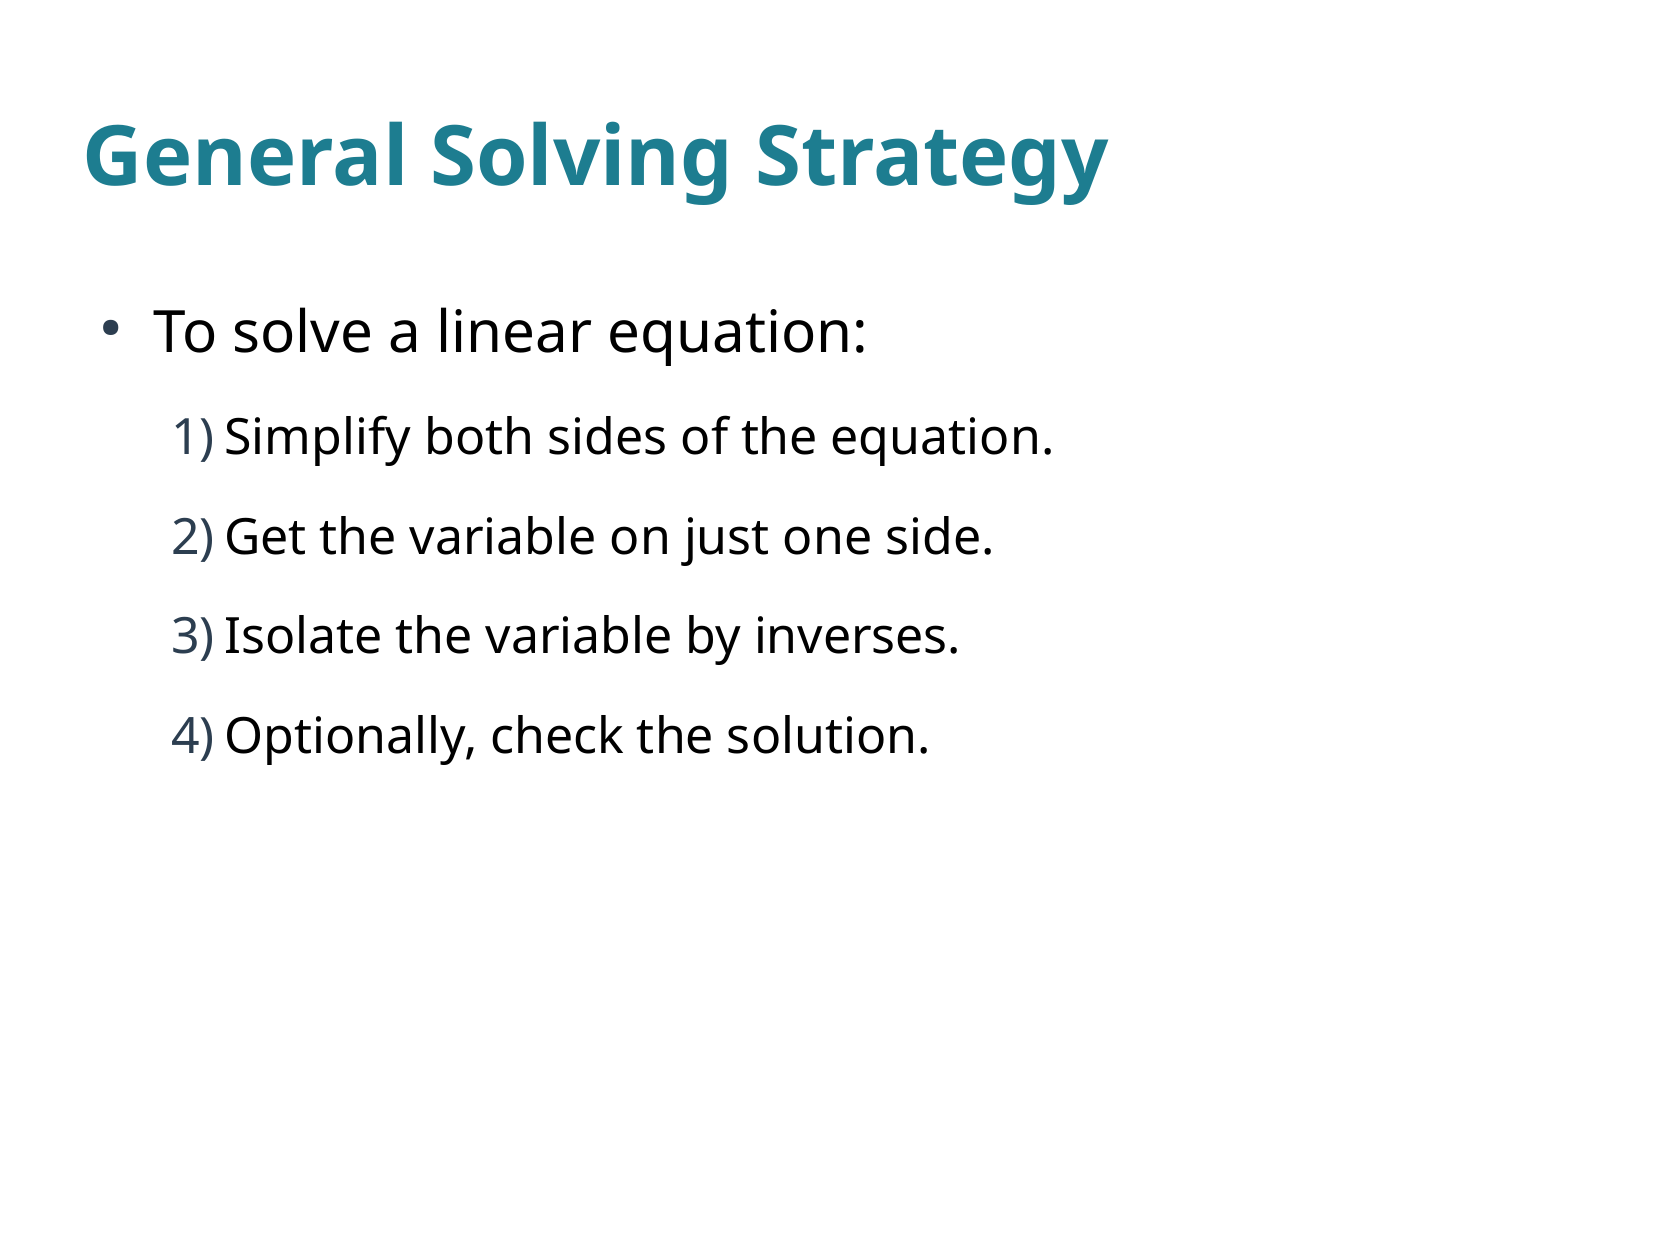

# General Solving Strategy
To solve a linear equation:
Simplify both sides of the equation.
Get the variable on just one side.
Isolate the variable by inverses.
Optionally, check the solution.